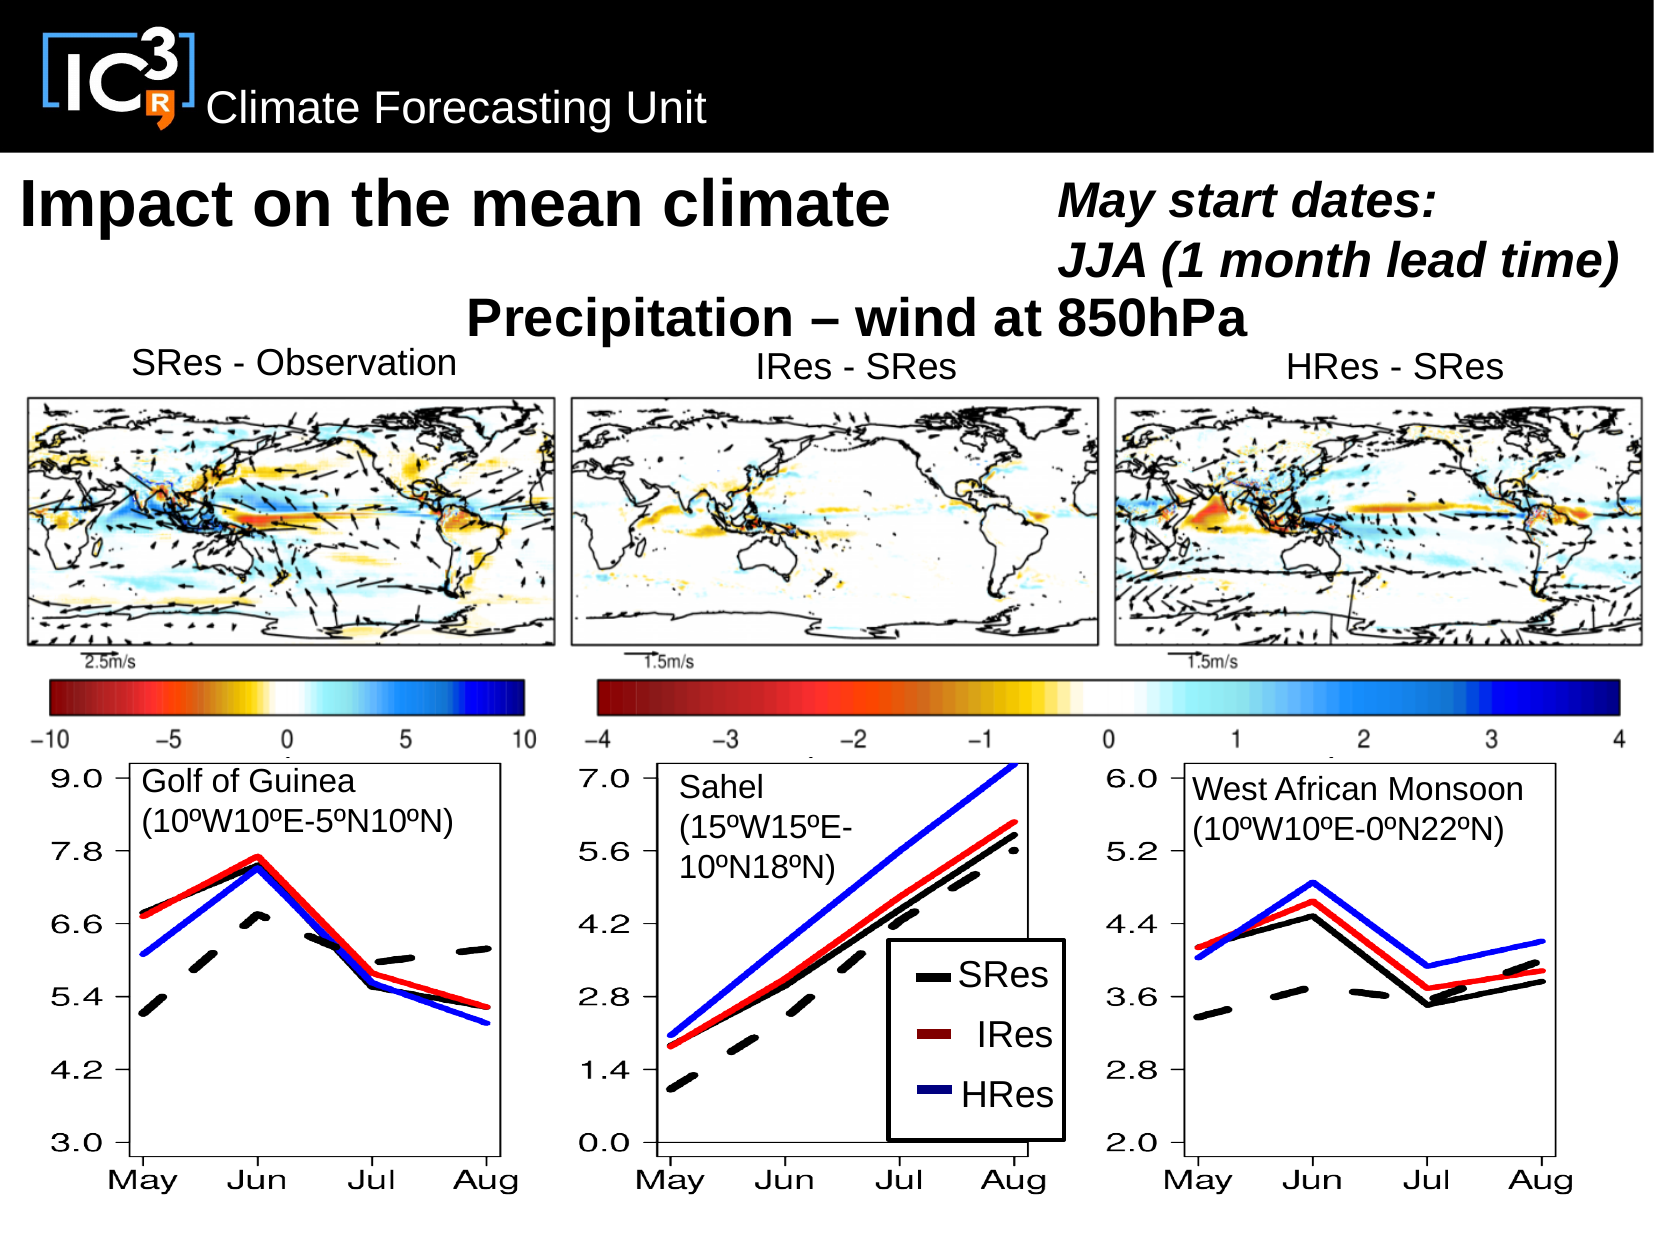

Climate Forecasting Unit
Climate Forecasting Unit
Impact on the mean climate
May start dates:
JJA (1 month lead time)
Precipitation – wind at 850hPa
SRes - Observation
IRes - SRes
HRes - SRes
Golf of Guinea
(10ºW10ºE-5ºN10ºN)
Sahel
(15ºW15ºE-
10ºN18ºN)
West African Monsoon
(10ºW10ºE-0ºN22ºN)
SRes
IRes
HRes